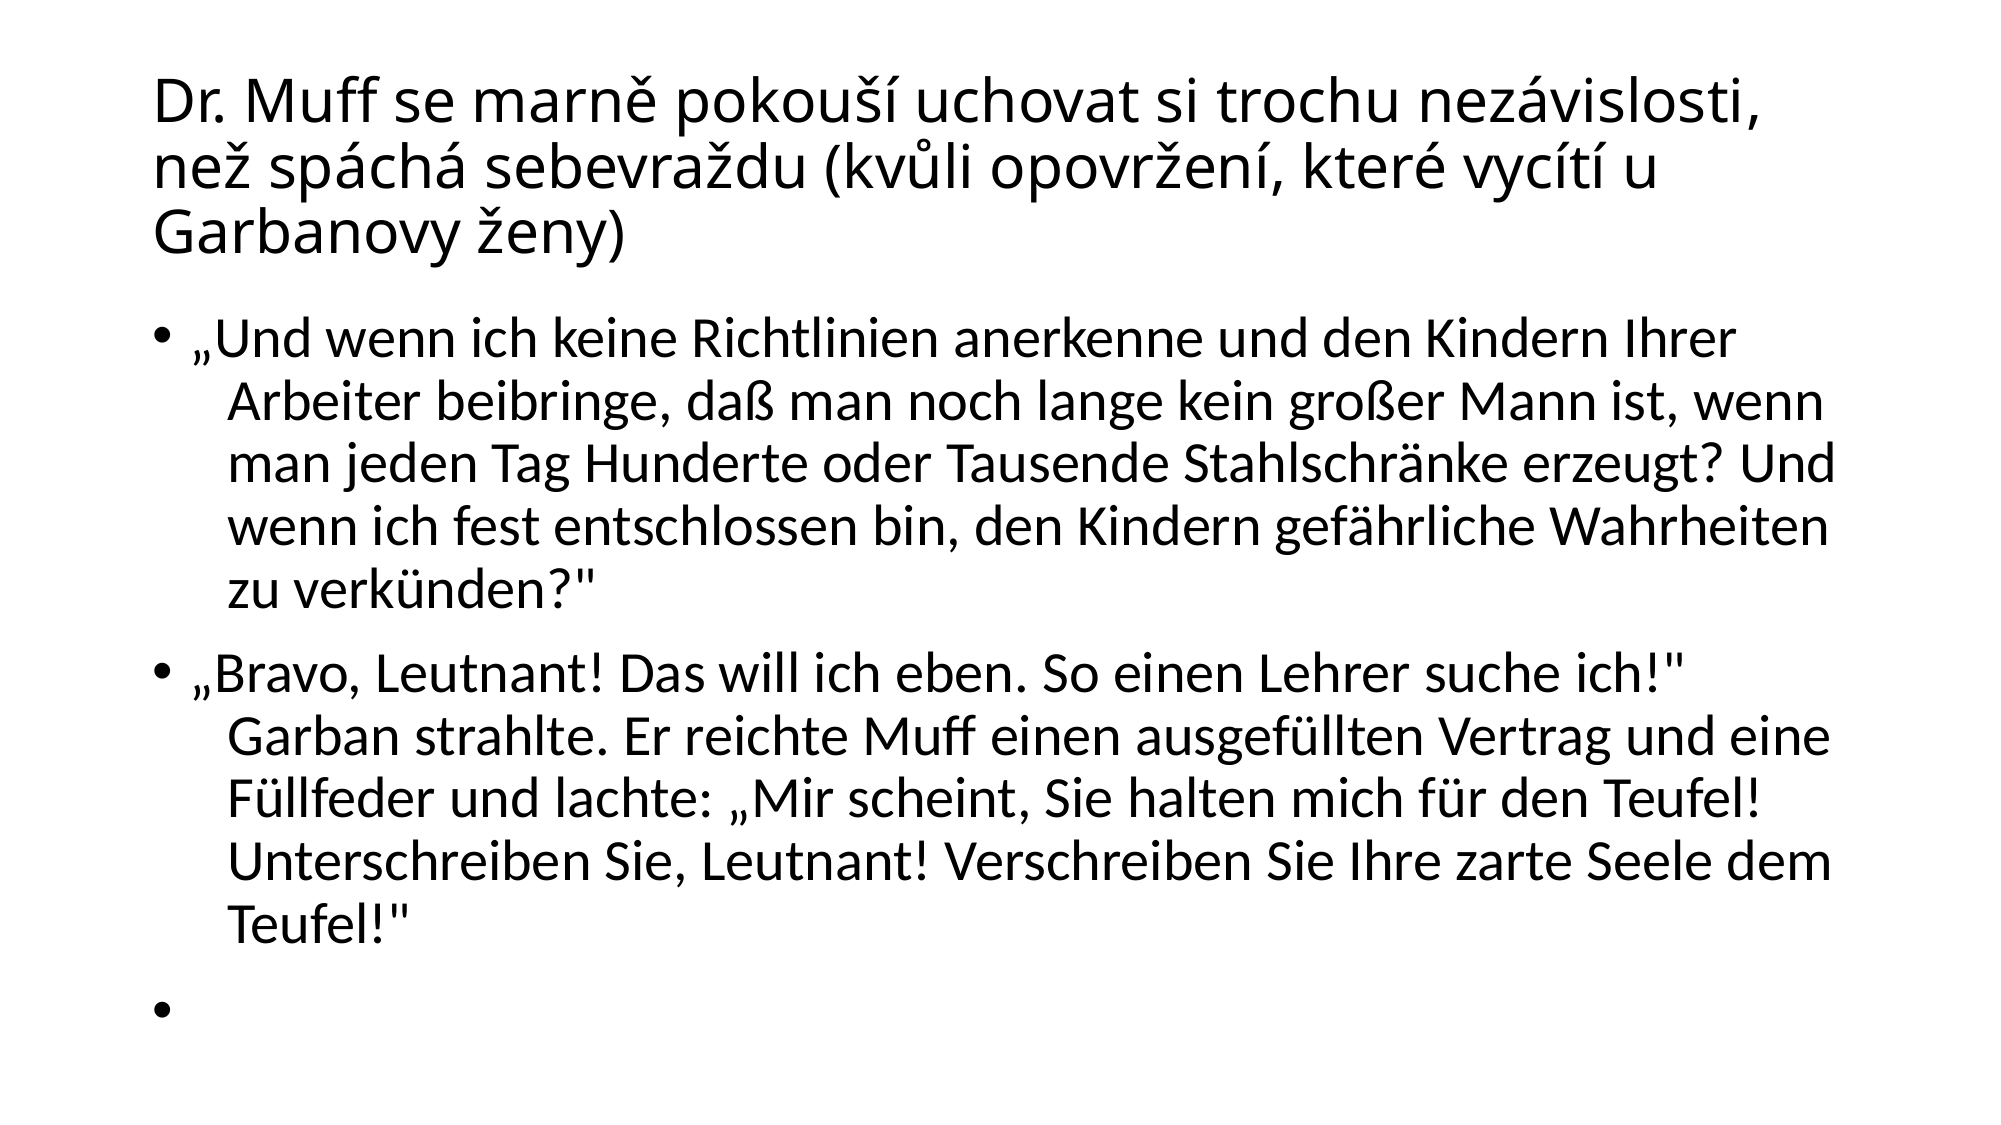

# Dr. Muff se marně pokouší uchovat si trochu nezávislosti, než spáchá sebevraždu (kvůli opovržení, které vycítí u Garbanovy ženy)
„Und wenn ich keine Richtlinien anerkenne und den Kindern Ihrer Arbeiter beibringe, daß man noch lange kein großer Mann ist, wenn man jeden Tag Hunderte oder Tausende Stahlschränke erzeugt? Und wenn ich fest entschlossen bin, den Kindern gefährliche Wahrheiten zu verkünden?"
„Bravo, Leutnant! Das will ich eben. So einen Lehrer suche ich!" Garban strahlte. Er reichte Muff einen ausgefüllten Vertrag und eine Füllfeder und lachte: „Mir scheint, Sie halten mich für den Teufel! Unterschreiben Sie, Leutnant! Verschreiben Sie Ihre zarte Seele dem Teufel!"